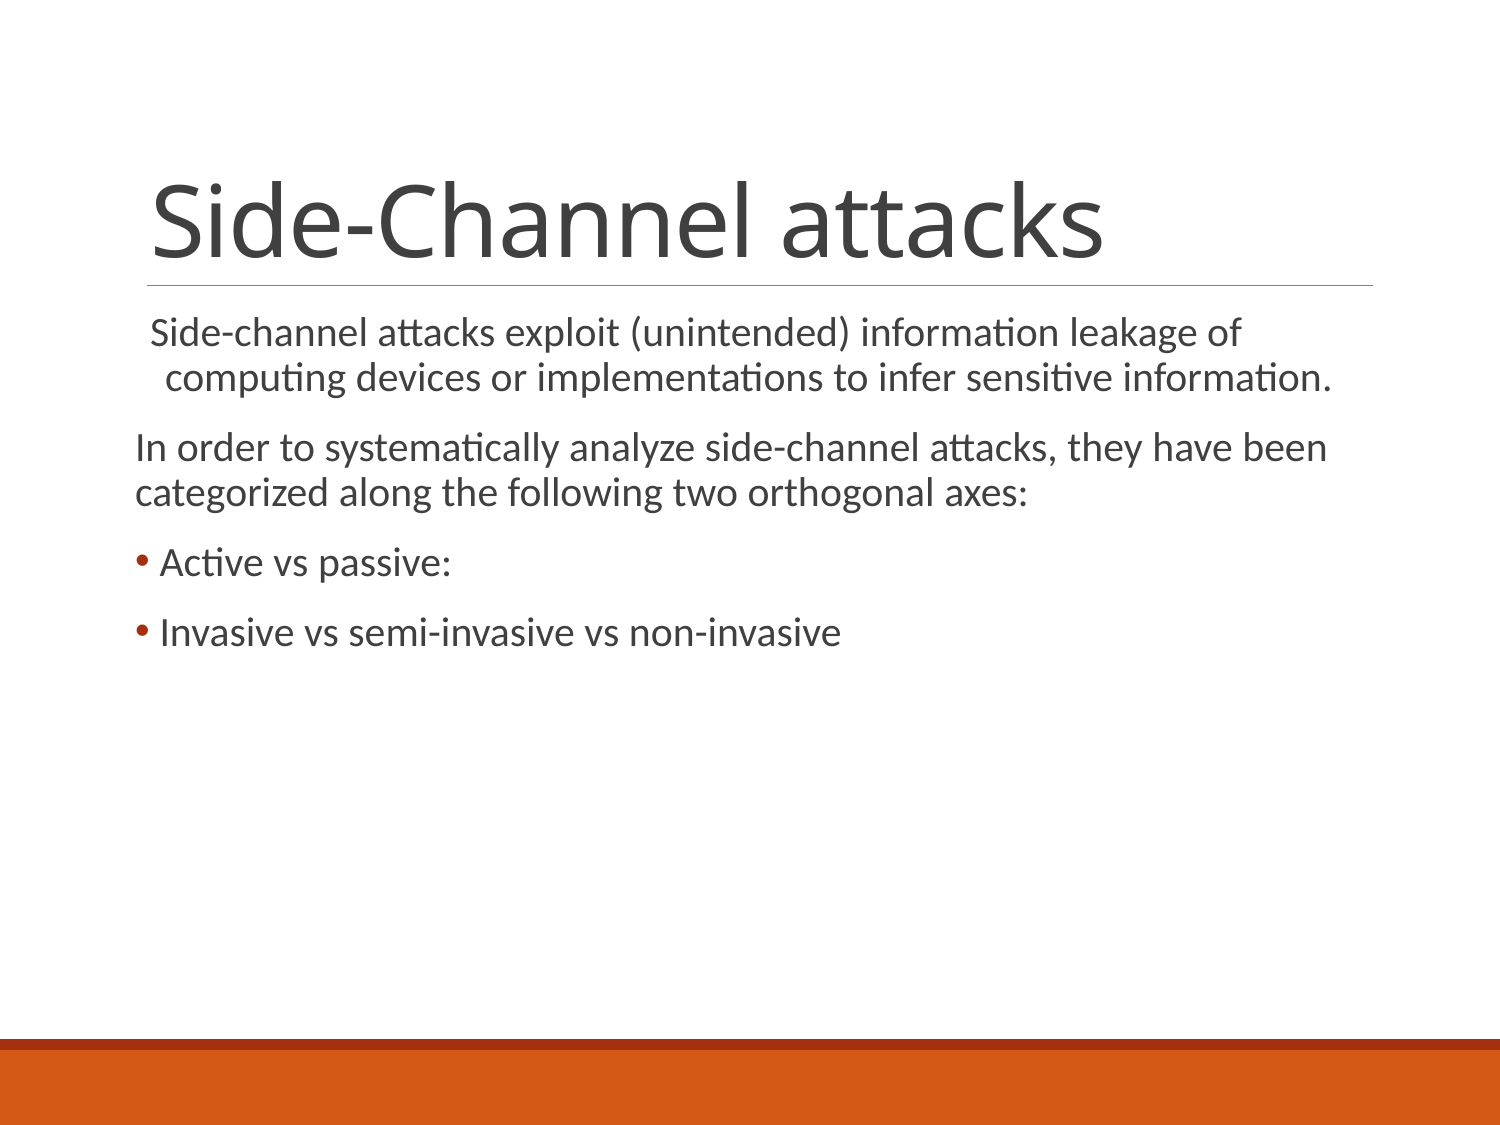

# Side-Channel attacks
Side-channel attacks exploit (unintended) information leakage of computing devices or implementations to infer sensitive information.
In order to systematically analyze side-channel attacks, they have been categorized along the following two orthogonal axes:
 Active vs passive:
 Invasive vs semi-invasive vs non-invasive